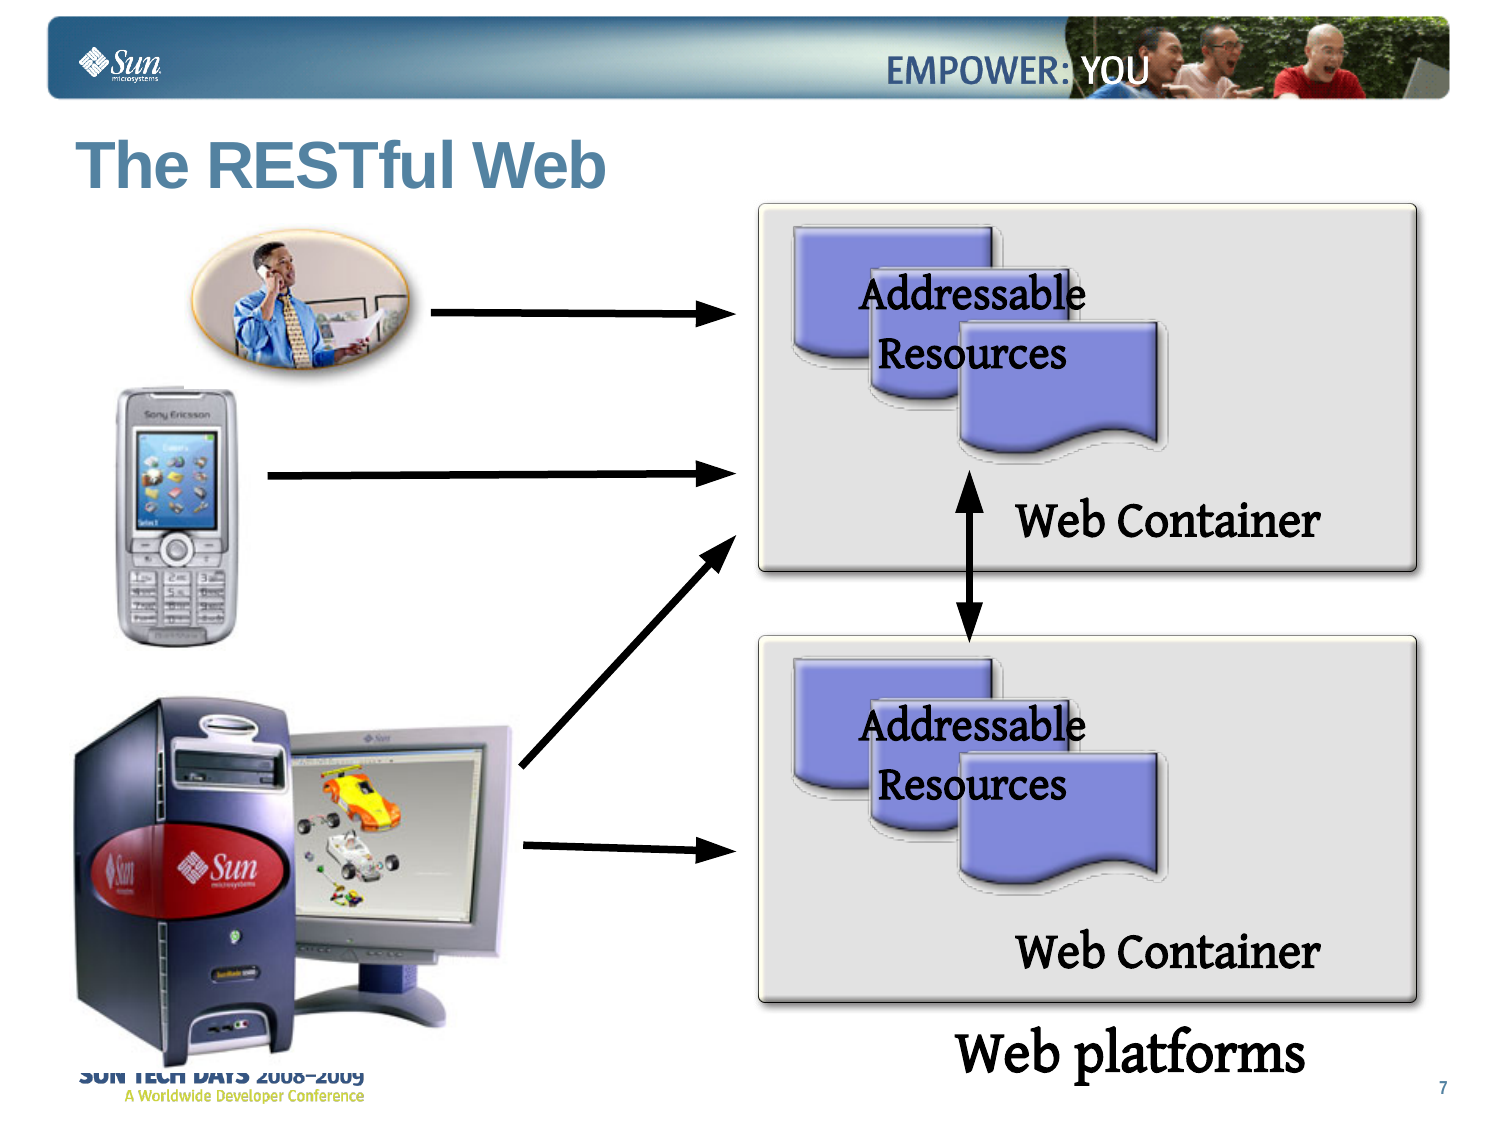

# The RESTful Web
Addressable
Resources
Web Container
Addressable
Resources
Web Container
Web platforms